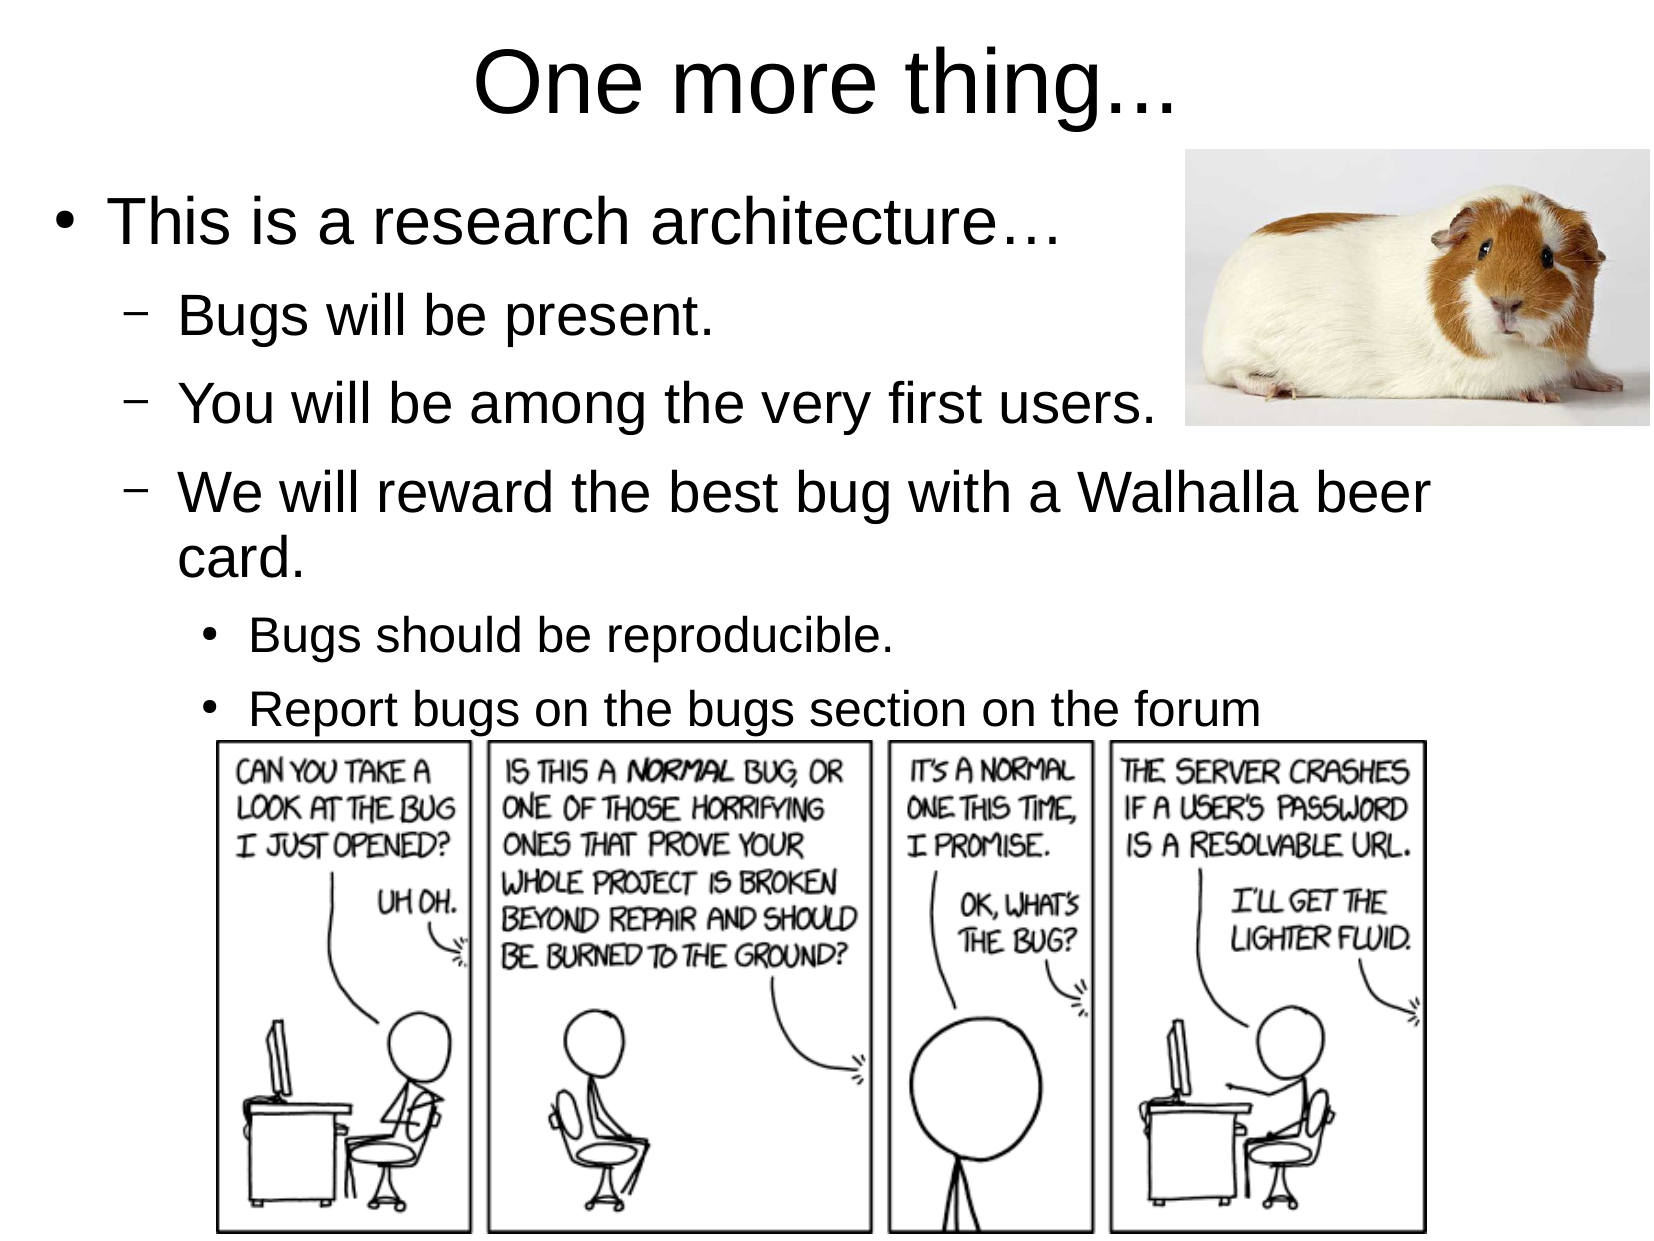

# One more thing...
This is a research architecture…
Bugs will be present.
You will be among the very first users.
We will reward the best bug with a Walhalla beer card.
Bugs should be reproducible.
Report bugs on the bugs section on the forum